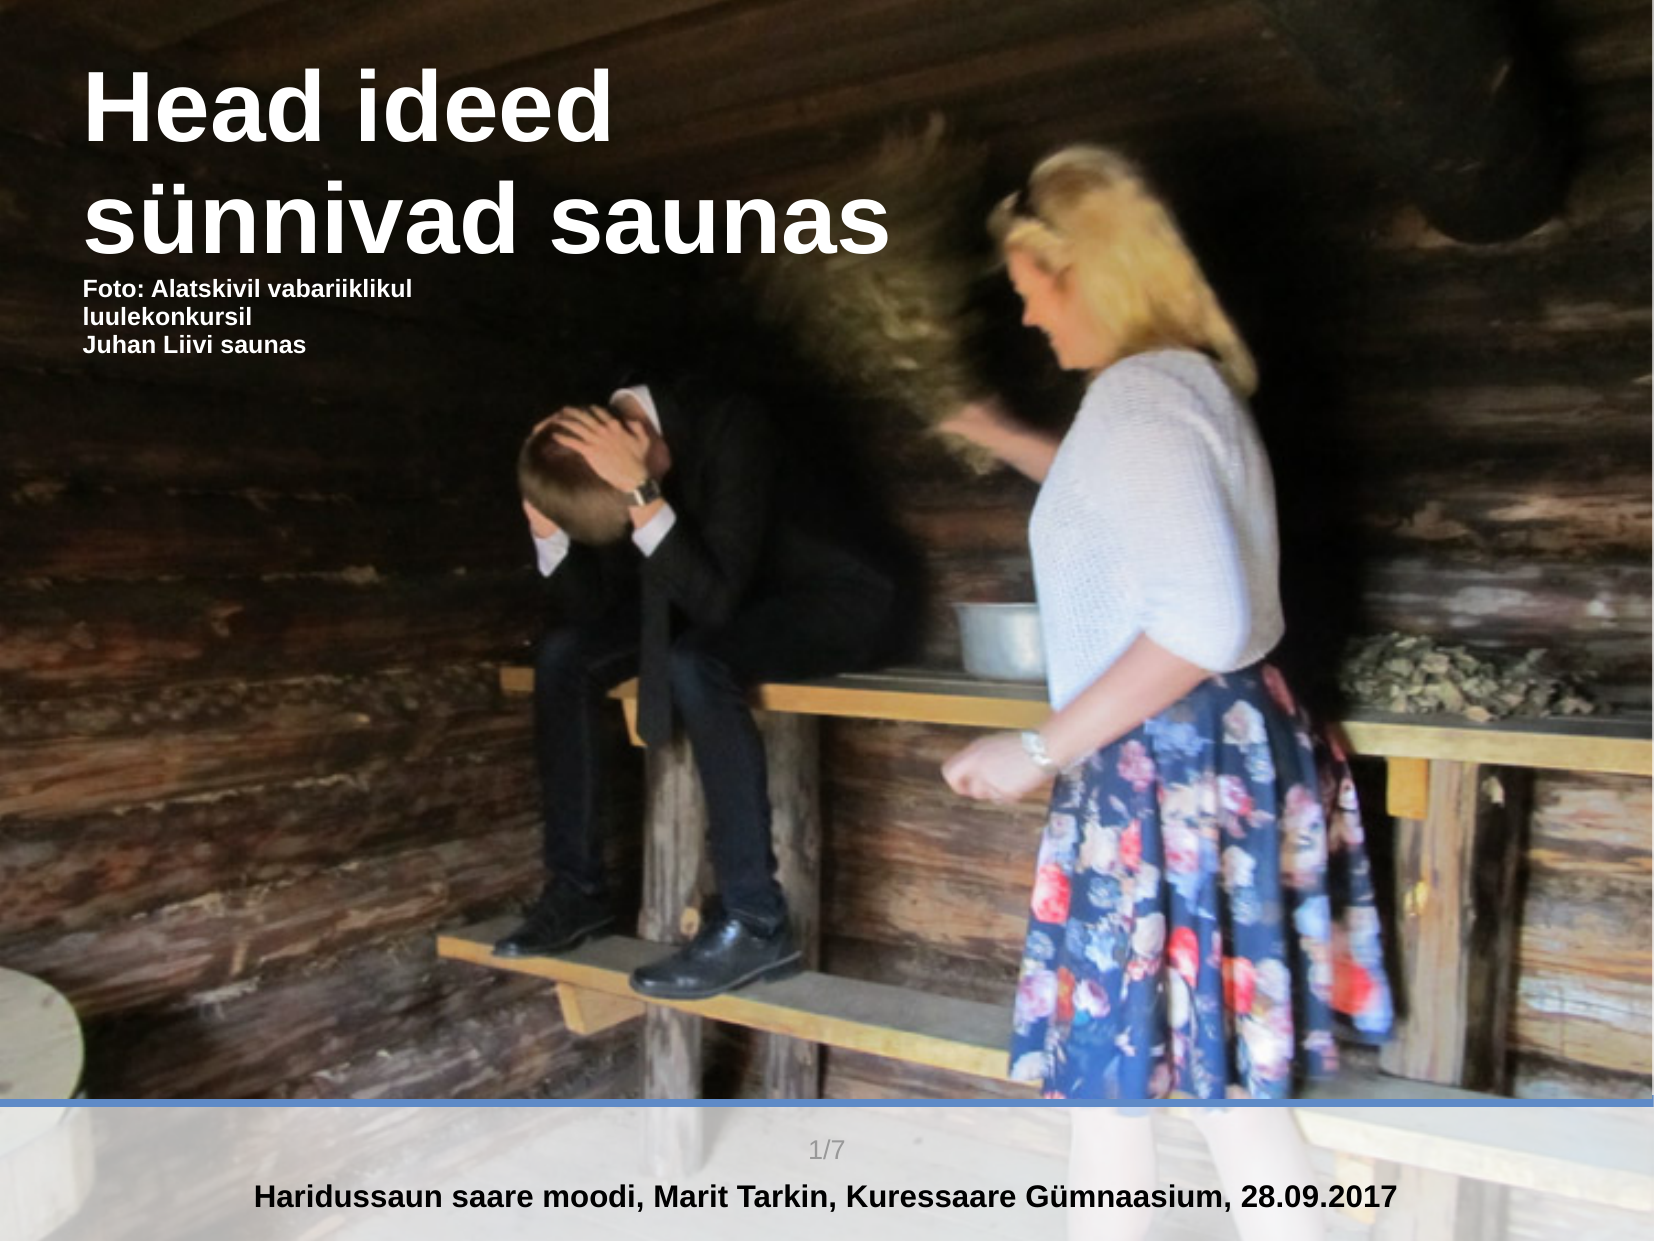

# Head ideed sünnivad saunas Foto: Alatskivil vabariiklikul luulekonkursil
Juhan Liivi saunas